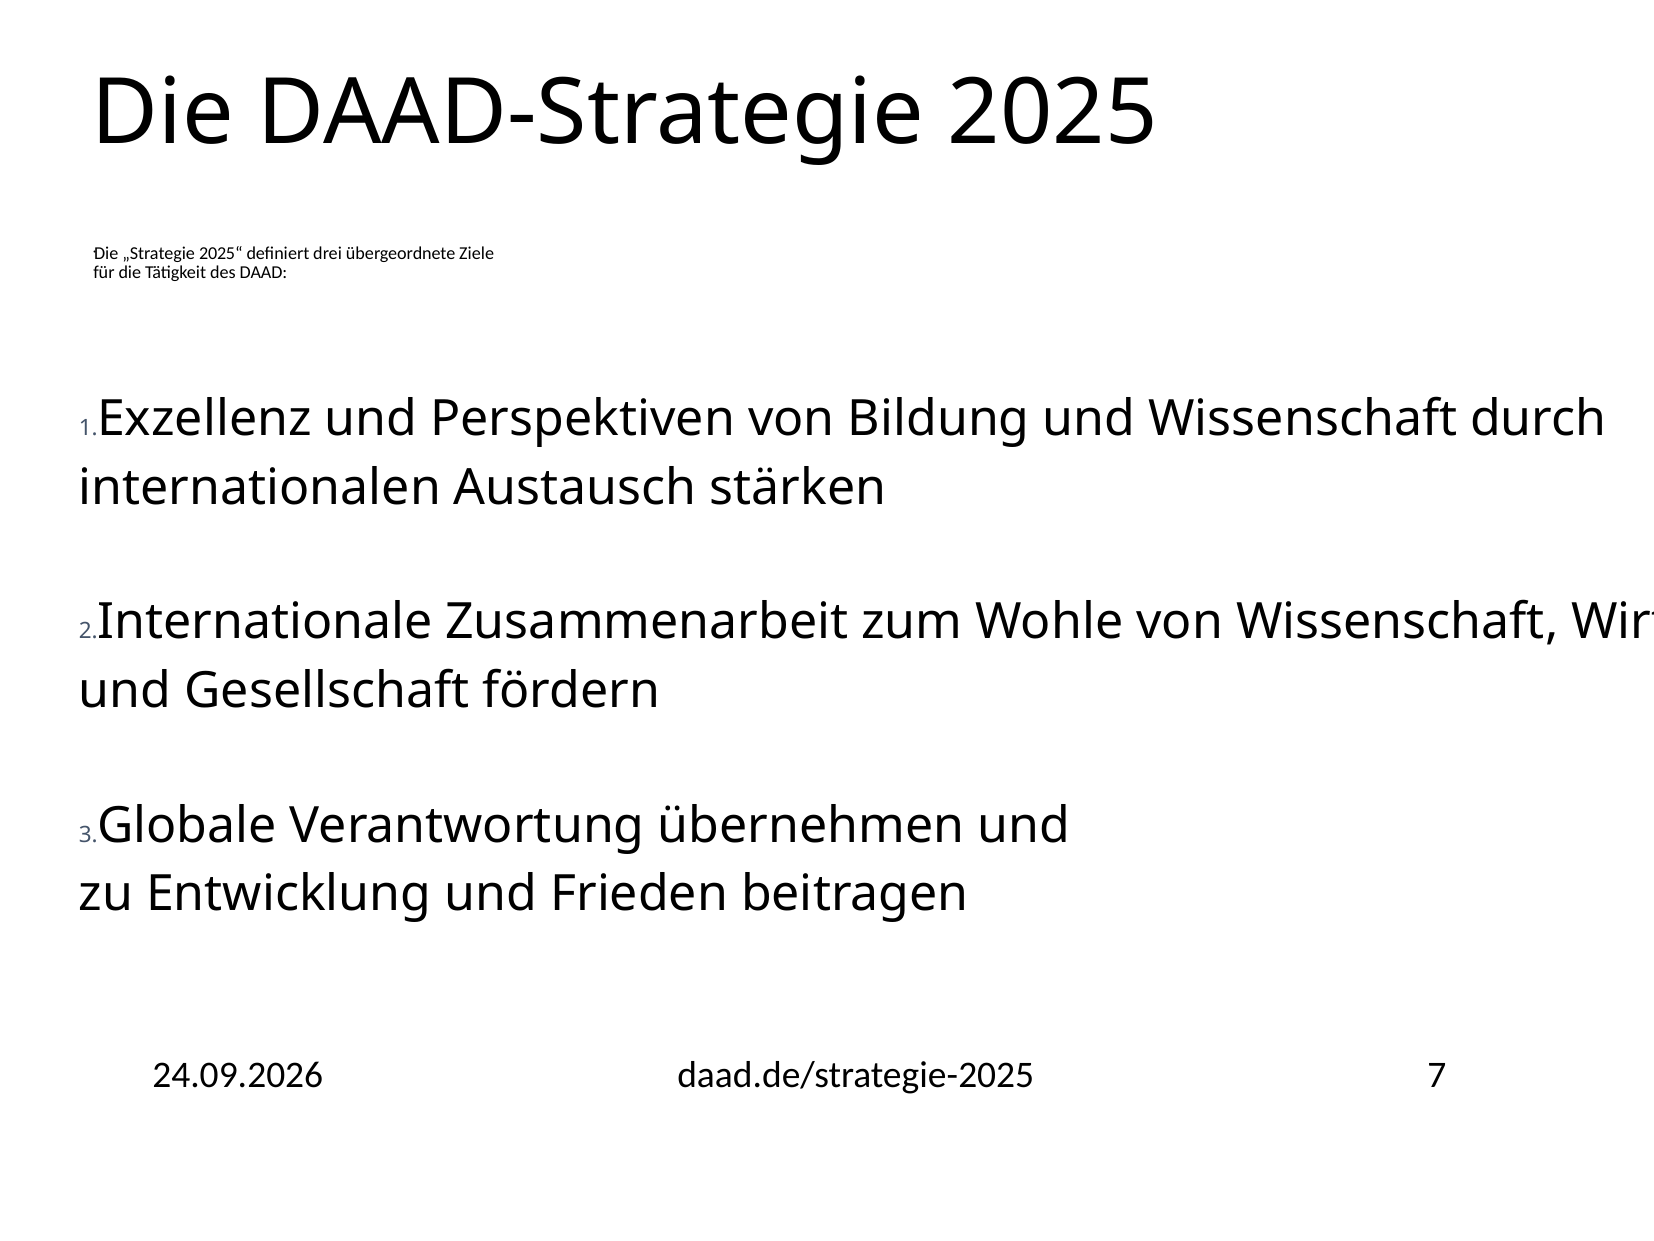

# Die DAAD-Strategie 2025
Die „Strategie 2025“ definiert drei übergeordnete Ziele
für die Tätigkeit des DAAD:
Exzellenz und Perspektiven von Bildung und Wissenschaft durch
internationalen Austausch stärken
Internationale Zusammenarbeit zum Wohle von Wissenschaft, Wirtschaft
und Gesellschaft fördern
Globale Verantwortung übernehmen und
zu Entwicklung und Frieden beitragen
daad.de/strategie-2025